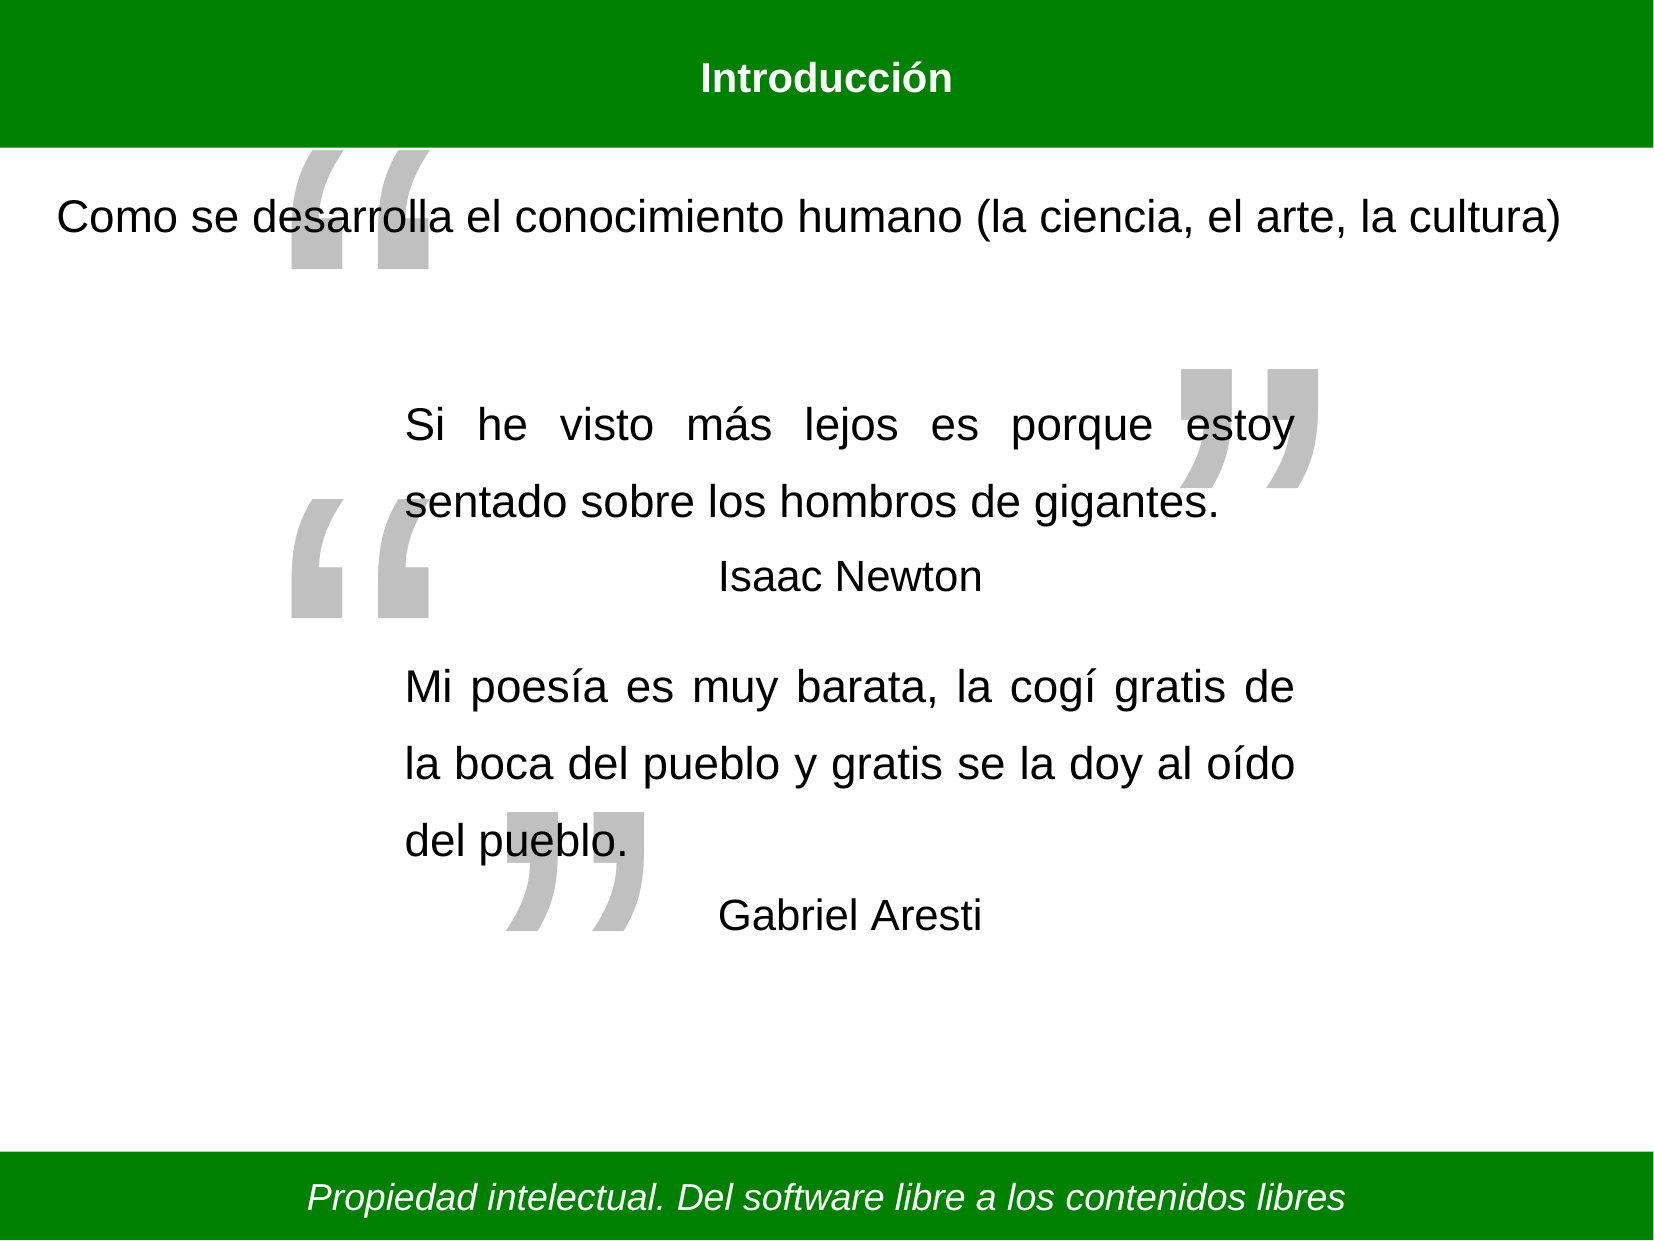

“
Introducción
Como se desarrolla el conocimiento humano (la ciencia, el arte, la cultura)
”
Si he visto más lejos es porque estoy sentado sobre los hombros de gigantes.
Isaac Newton
Mi poesía es muy barata, la cogí gratis de la boca del pueblo y gratis se la doy al oído del pueblo.
Gabriel Aresti
“
”
Propiedad intelectual. Del software libre a los contenidos libres